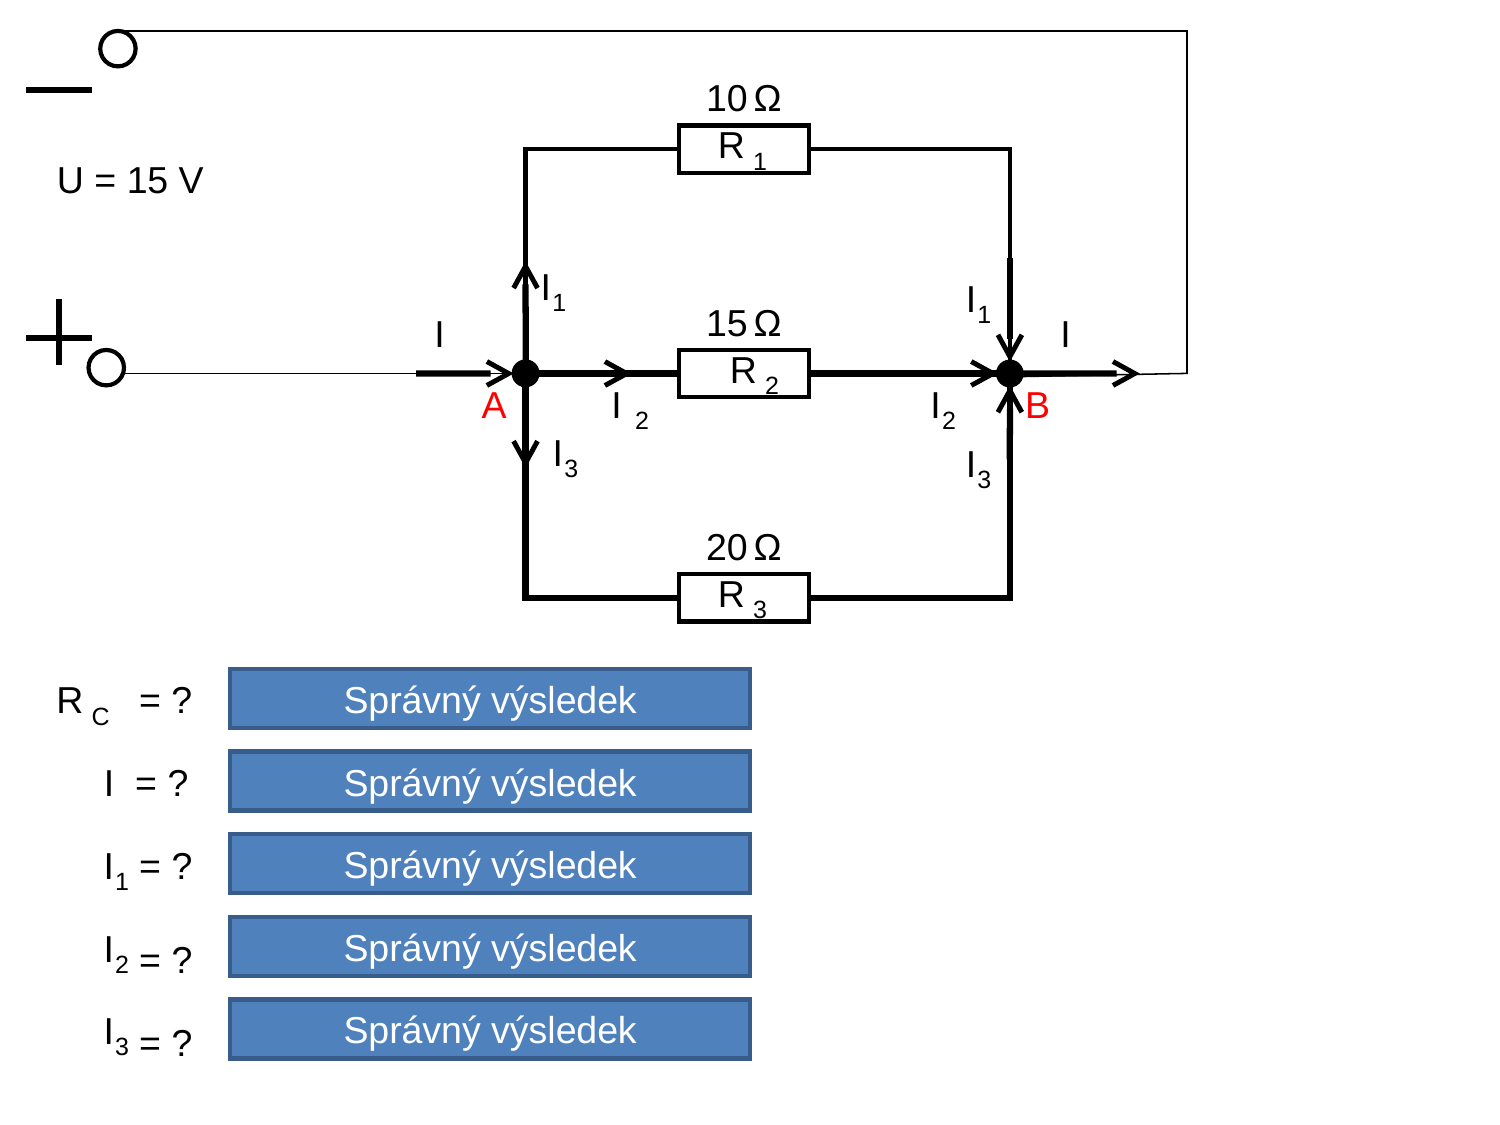

10
Ω
R
1
U = 15 V
I
1
I
1
15
Ω
I
I
R
2
A
I
2
I
2
B
I
3
I
3
20
Ω
R
3
R
= ?
C
Správný výsledek
4,615
Ω
I = ?
3,250 A
Správný výsledek
I
1
= ?
Správný výsledek
1,5 A
I
2
Správný výsledek
1 A
= ?
I
3
Správný výsledek
0,75 A
= ?